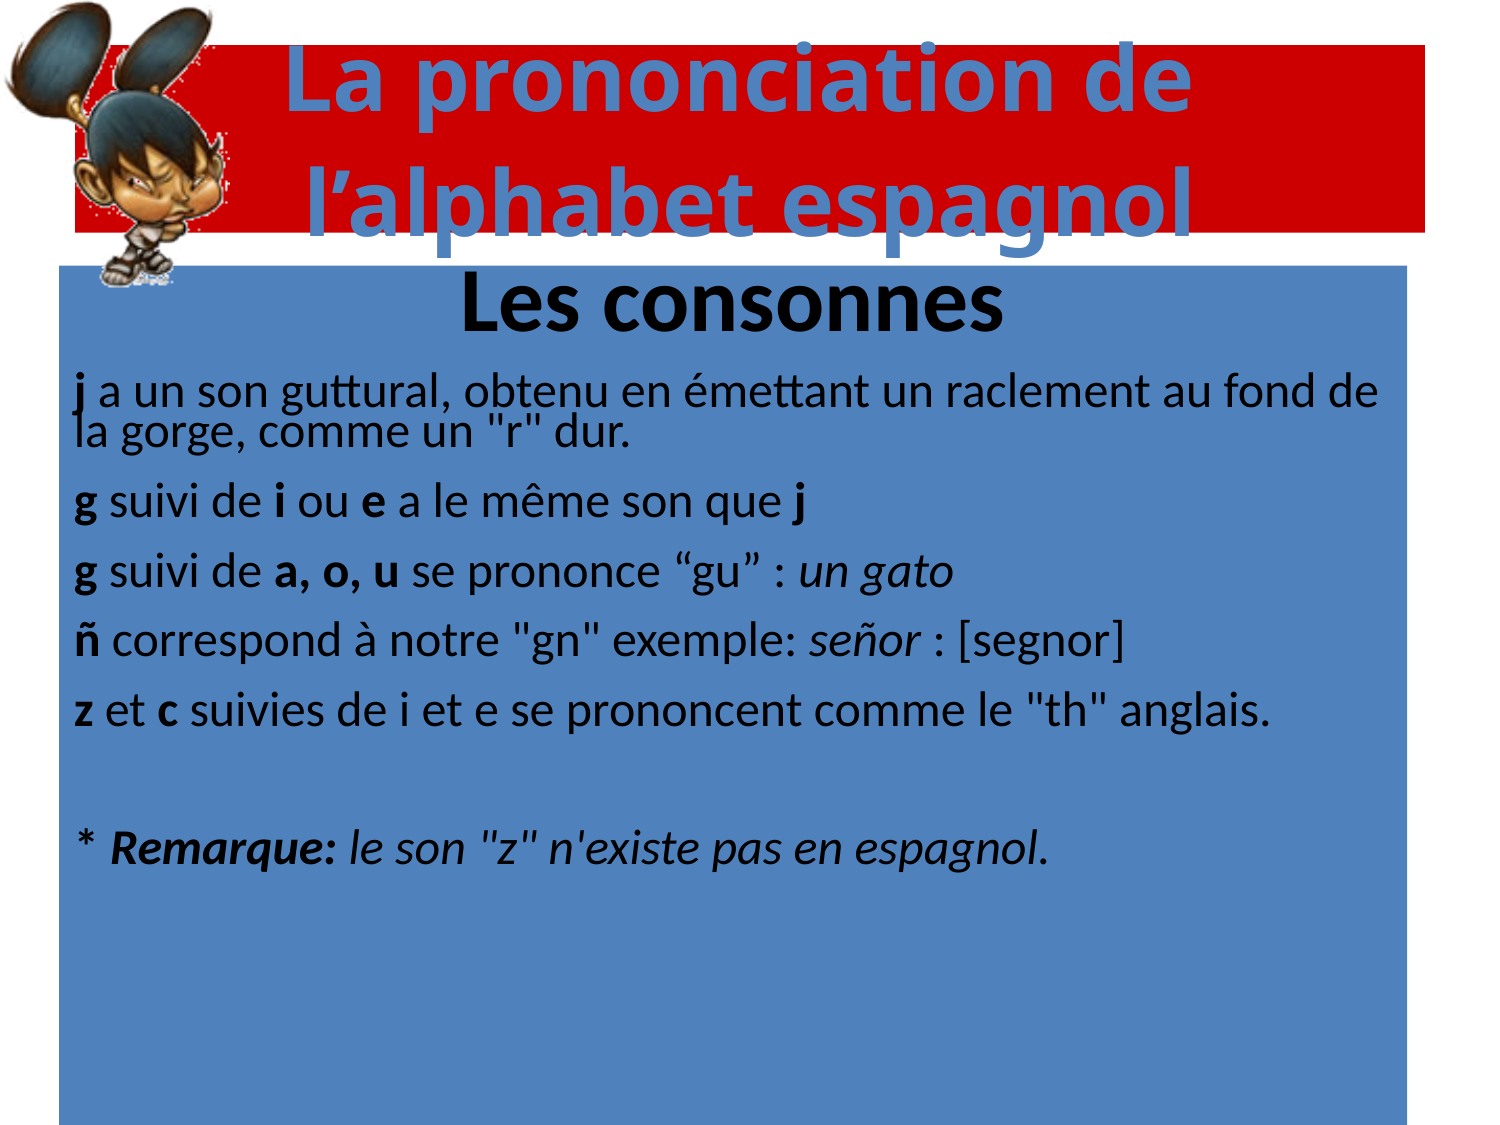

# La prononciation de l’alphabet espagnol
Les consonnes
j a un son guttural, obtenu en émettant un raclement au fond de la gorge, comme un "r" dur.
g suivi de i ou e a le même son que j
g suivi de a, o, u se prononce “gu” : un gato
ñ correspond à notre "gn" exemple: señor : [segnor]
z et c suivies de i et e se prononcent comme le "th" anglais.
* Remarque: le son "z" n'existe pas en espagnol.